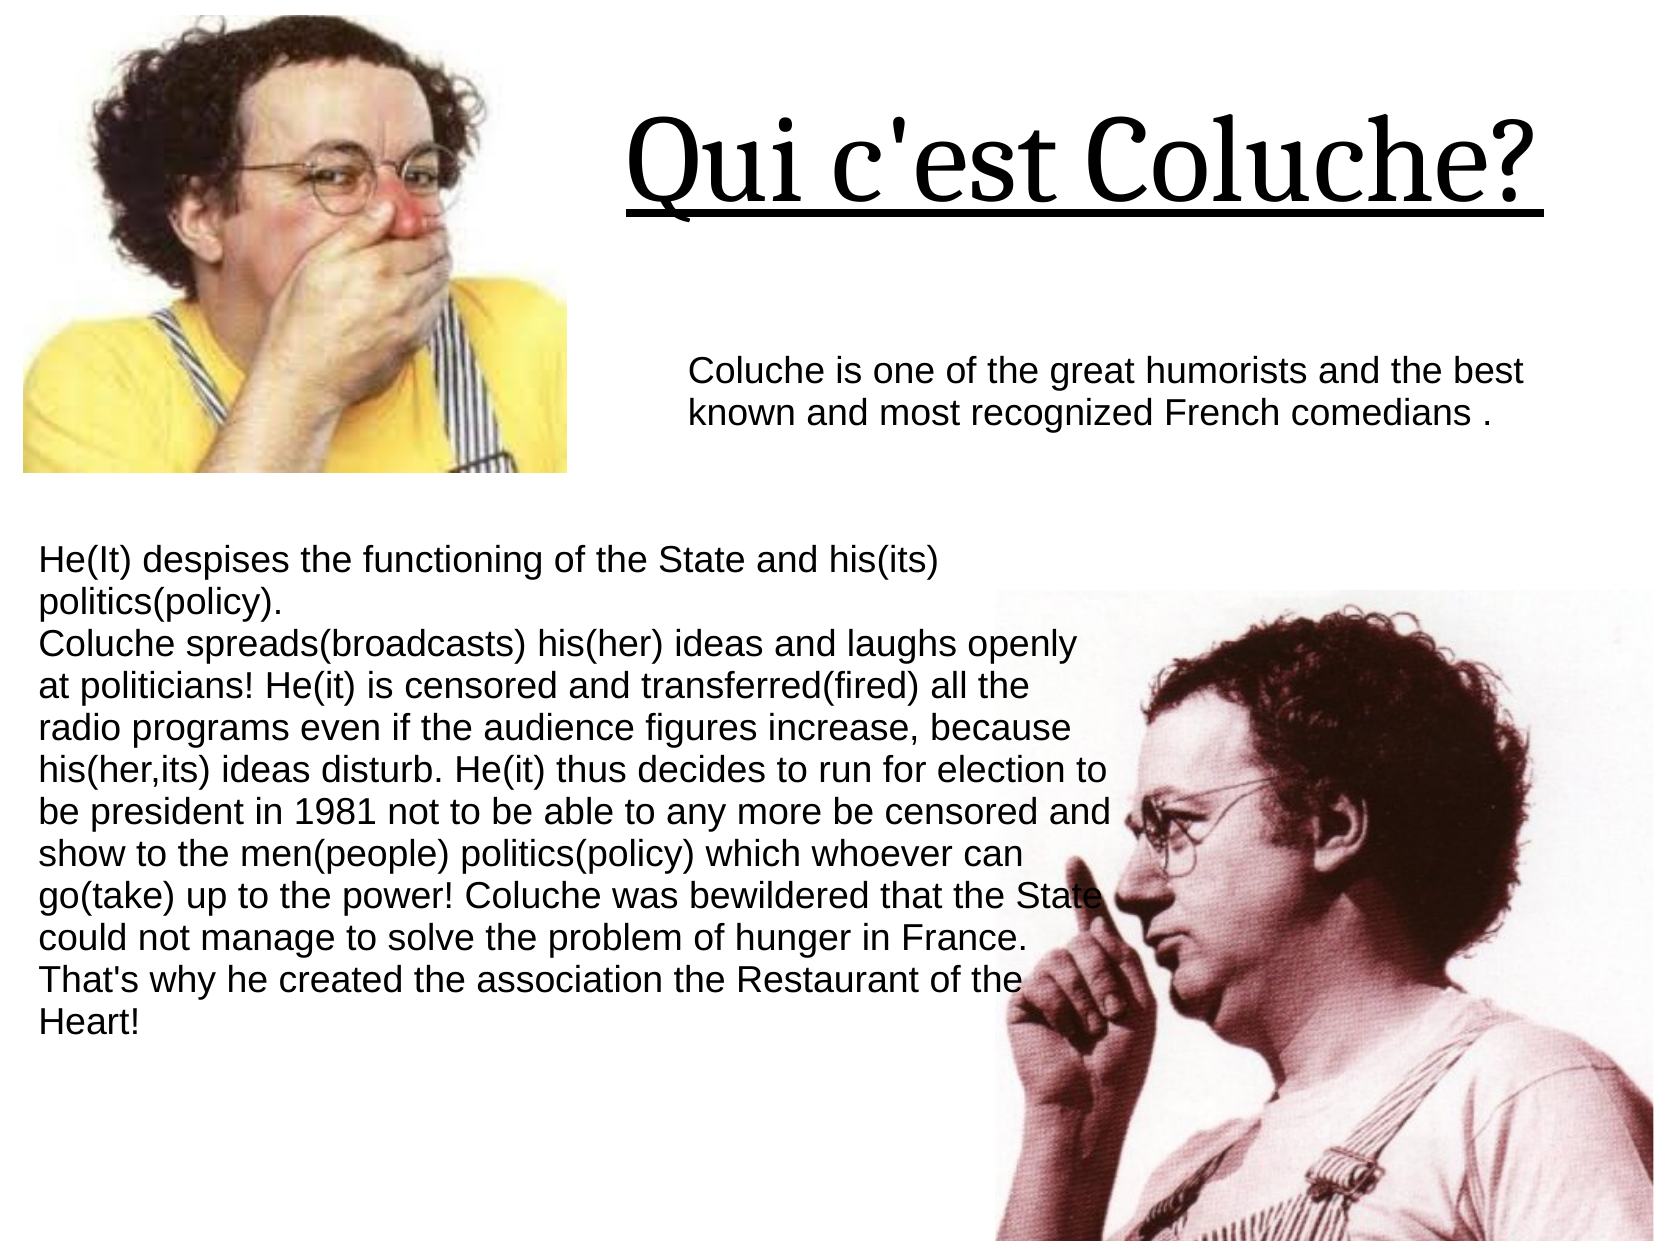

# Qui c'est Coluche?
Coluche is one of the great humorists and the best
known and most recognized French comedians .
He(It) despises the functioning of the State and his(its) politics(policy).
Coluche spreads(broadcasts) his(her) ideas and laughs openly at politicians! He(it) is censored and transferred(fired) all the radio programs even if the audience figures increase, because his(her,its) ideas disturb. He(it) thus decides to run for election to be president in 1981 not to be able to any more be censored and show to the men(people) politics(policy) which whoever can go(take) up to the power! Coluche was bewildered that the State could not manage to solve the problem of hunger in France. That's why he created the association the Restaurant of the Heart!